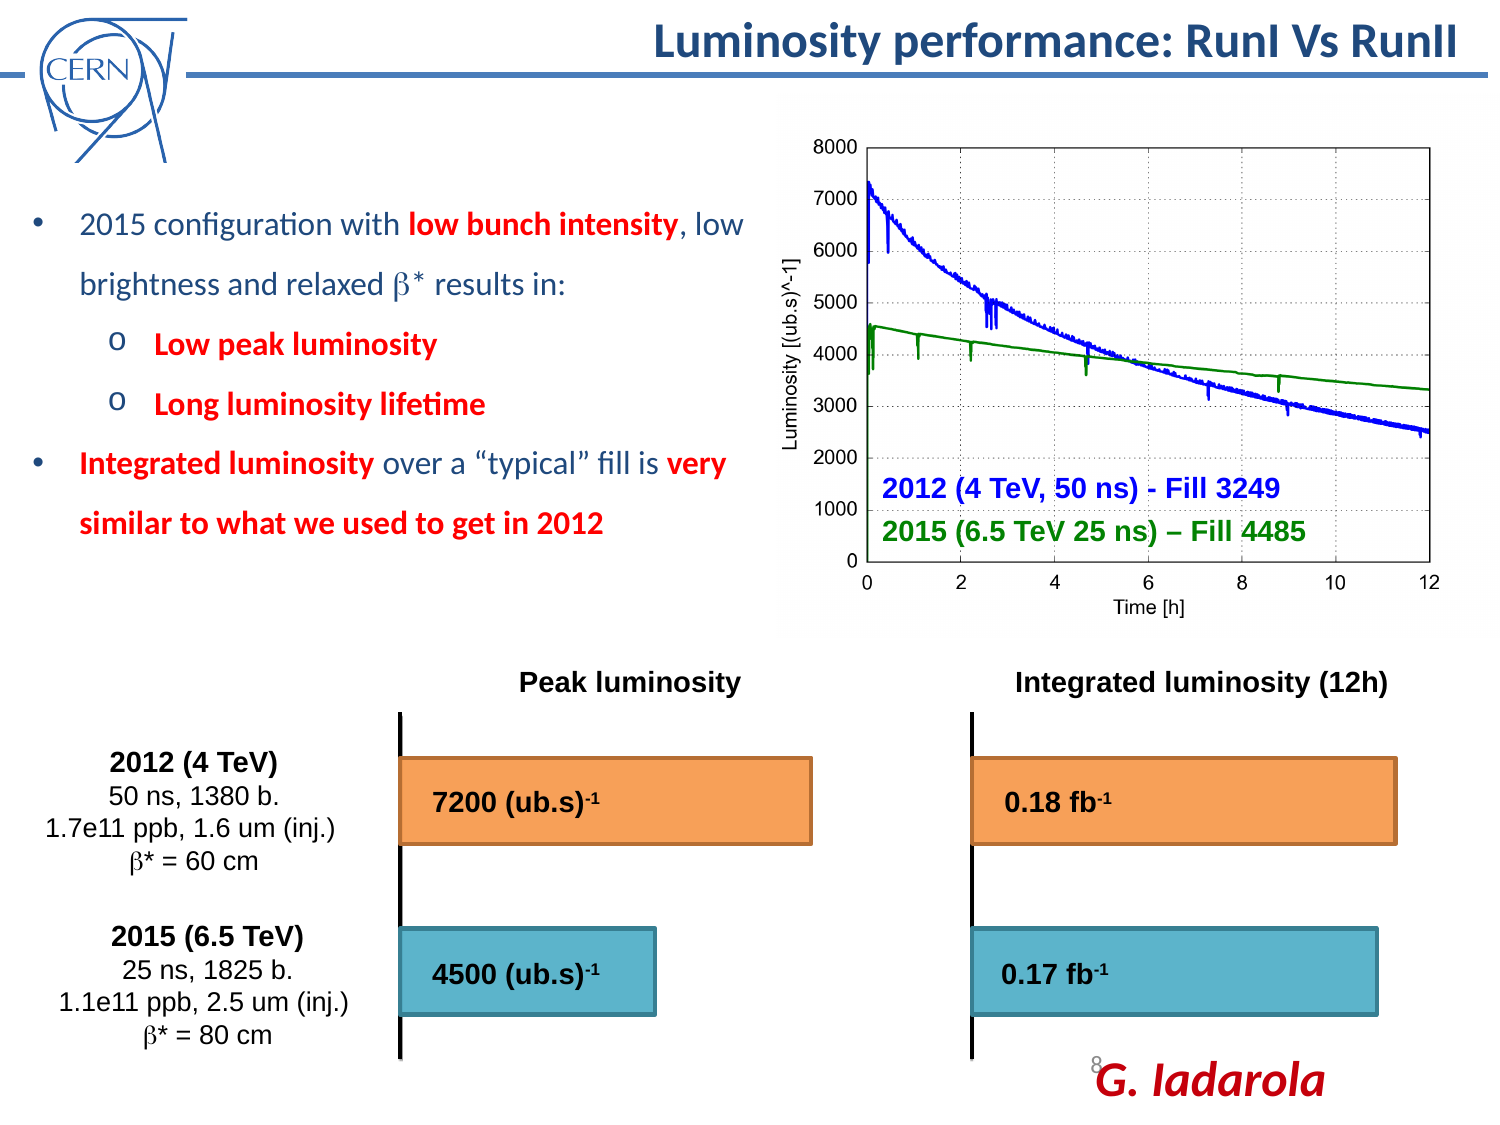

Luminosity performance: RunI Vs RunII
2012 (4 TeV, 50 ns) - Fill 3249
2015 (6.5 TeV 25 ns) – Fill 4485
2015 configuration with low bunch intensity, low brightness and relaxed b* results in:
Low peak luminosity
Long luminosity lifetime
Integrated luminosity over a “typical” fill is very similar to what we used to get in 2012
Peak luminosity
Integrated luminosity (12h)
2012 (4 TeV)
50 ns, 1380 b.
1.7e11 ppb, 1.6 um (inj.)
b* = 60 cm
7200 (ub.s)-1
0.18 fb-1
2015 (6.5 TeV)
25 ns, 1825 b.
1.1e11 ppb, 2.5 um (inj.)
b* = 80 cm
4500 (ub.s)-1
0.17 fb-1
Evian 2015
8
# G. Iadarola